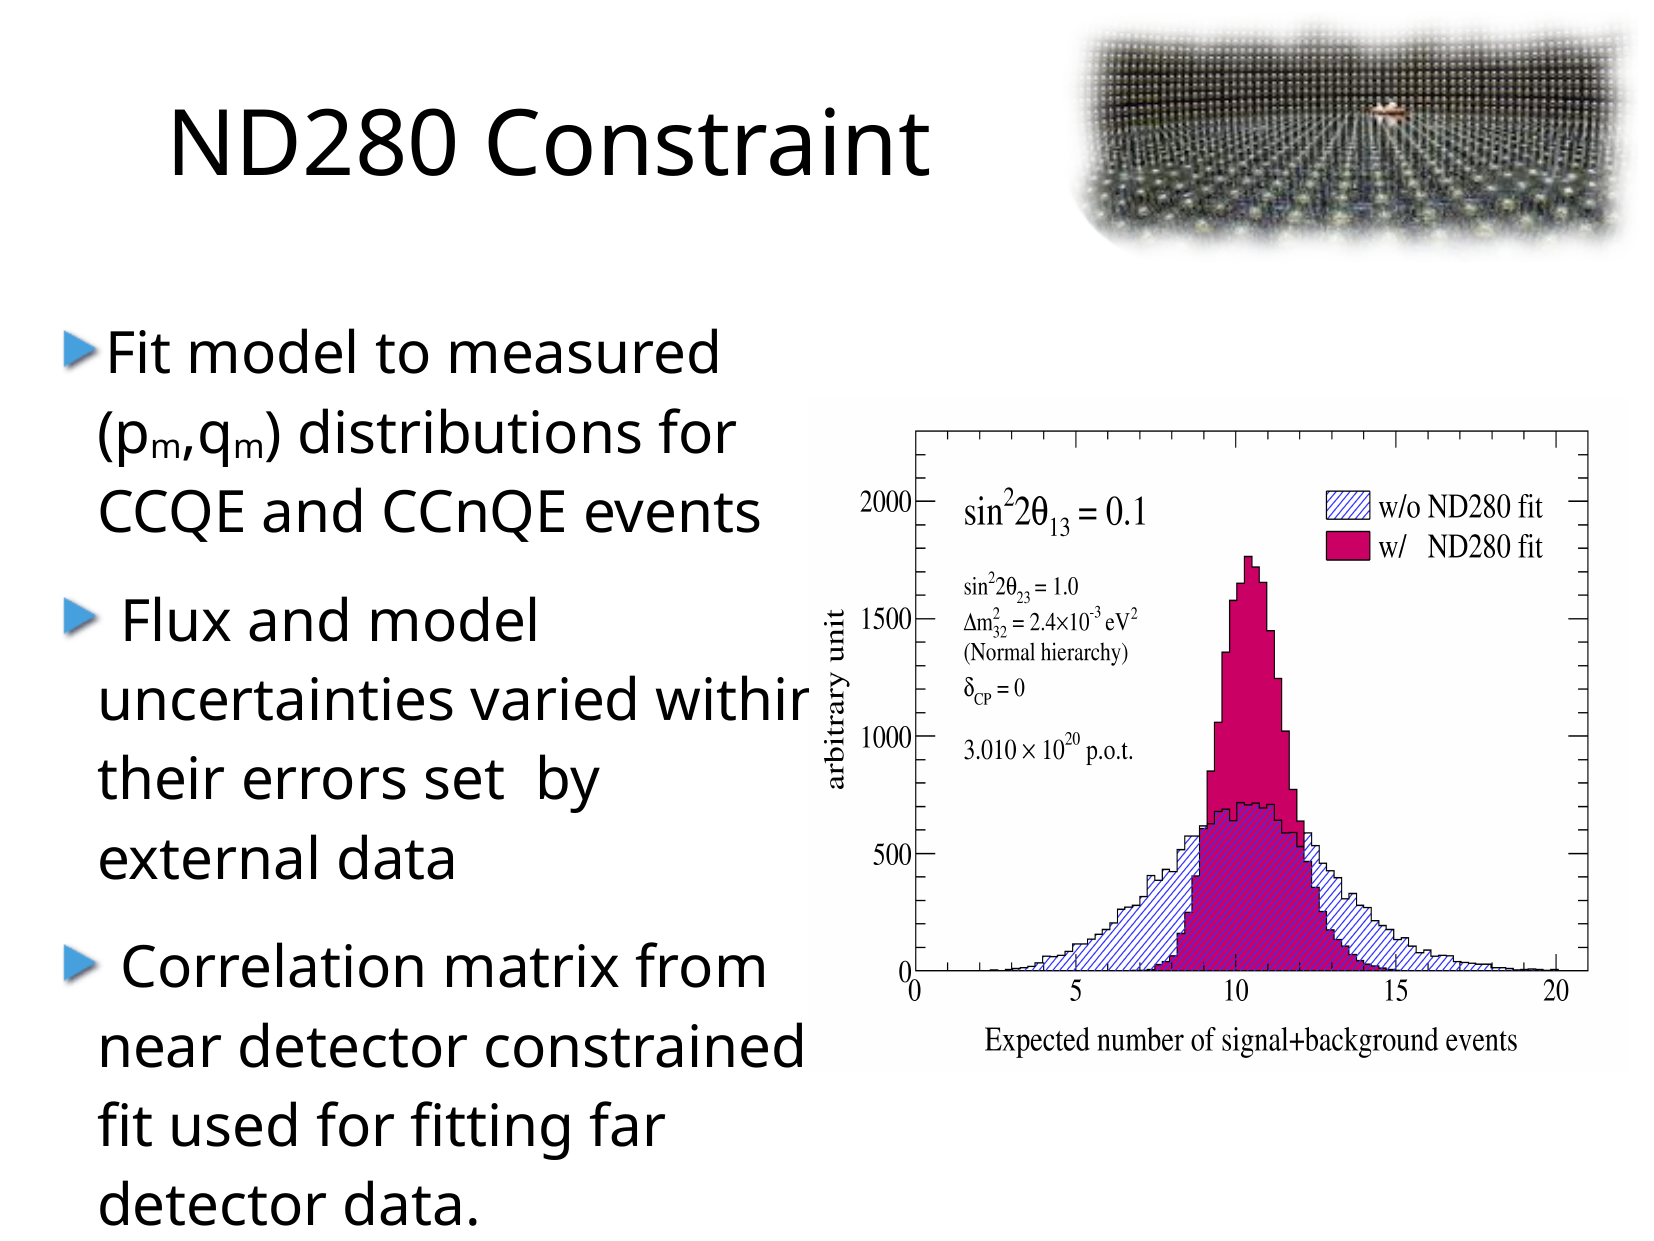

# ND280 Constraint
Fit model to measured (pm,qm) distributions for CCQE and CCnQE events
 Flux and model uncertainties varied within their errors set by external data
 Correlation matrix from near detector constrained fit used for fitting far detector data.